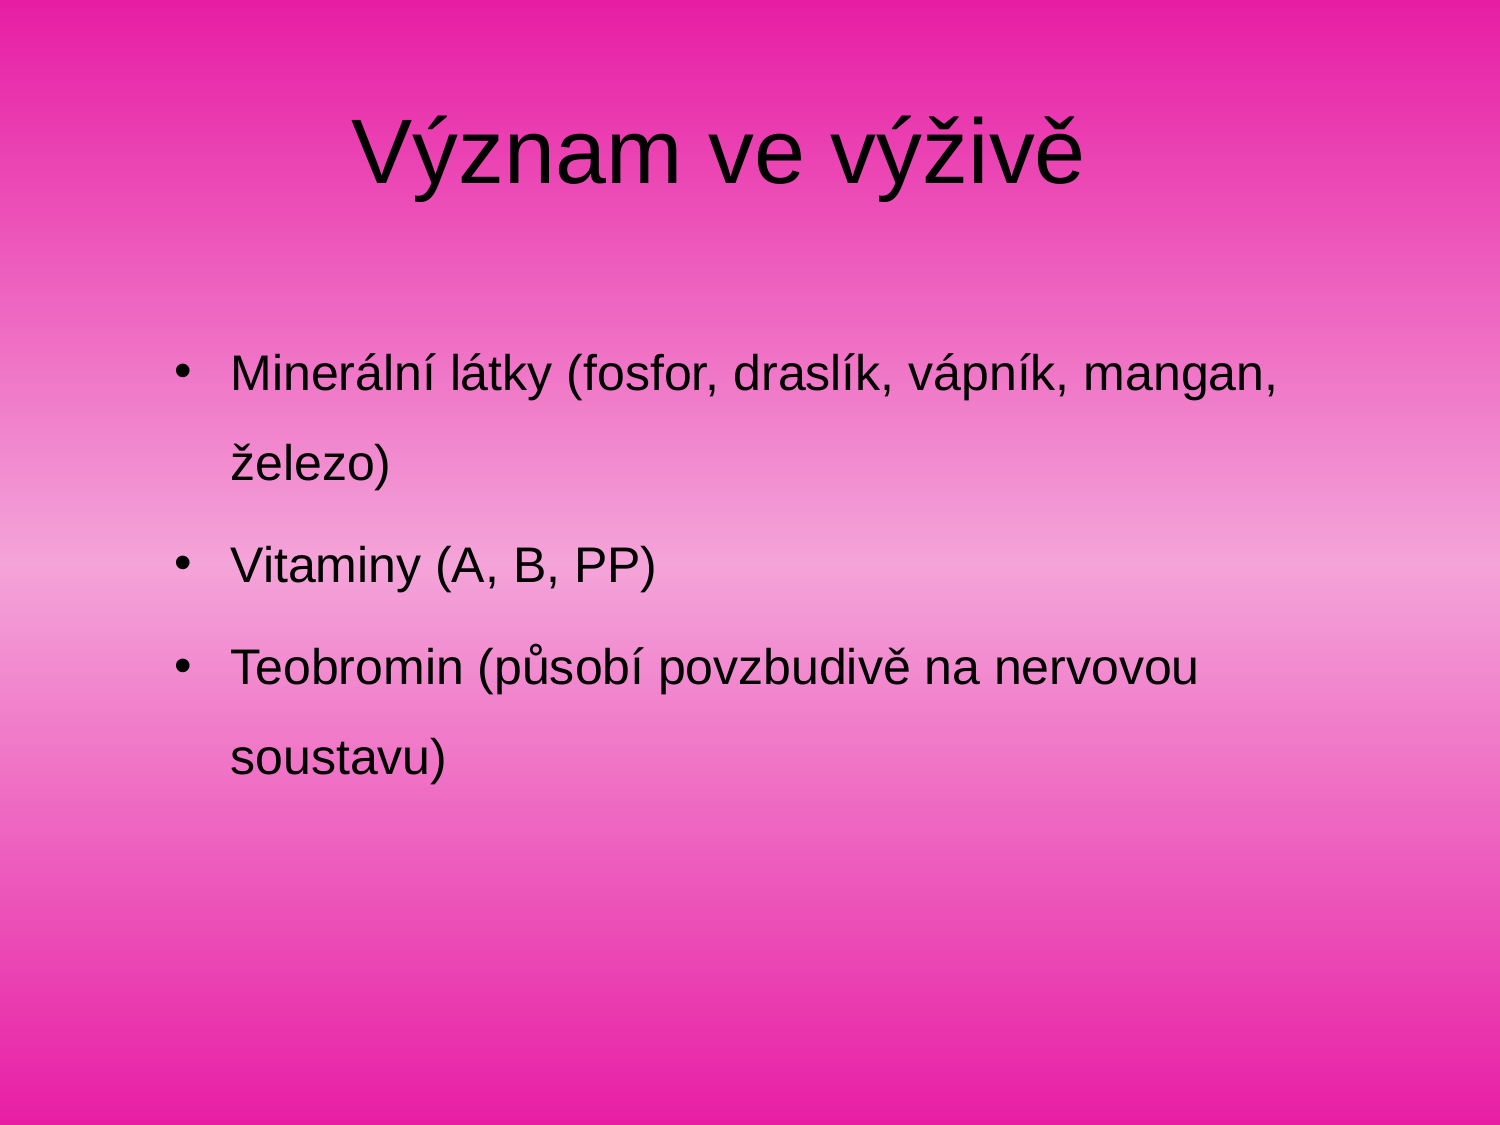

# Význam ve výživě
Minerální látky (fosfor, draslík, vápník, mangan, železo)
Vitaminy (A, B, PP)
Teobromin (působí povzbudivě na nervovou soustavu)